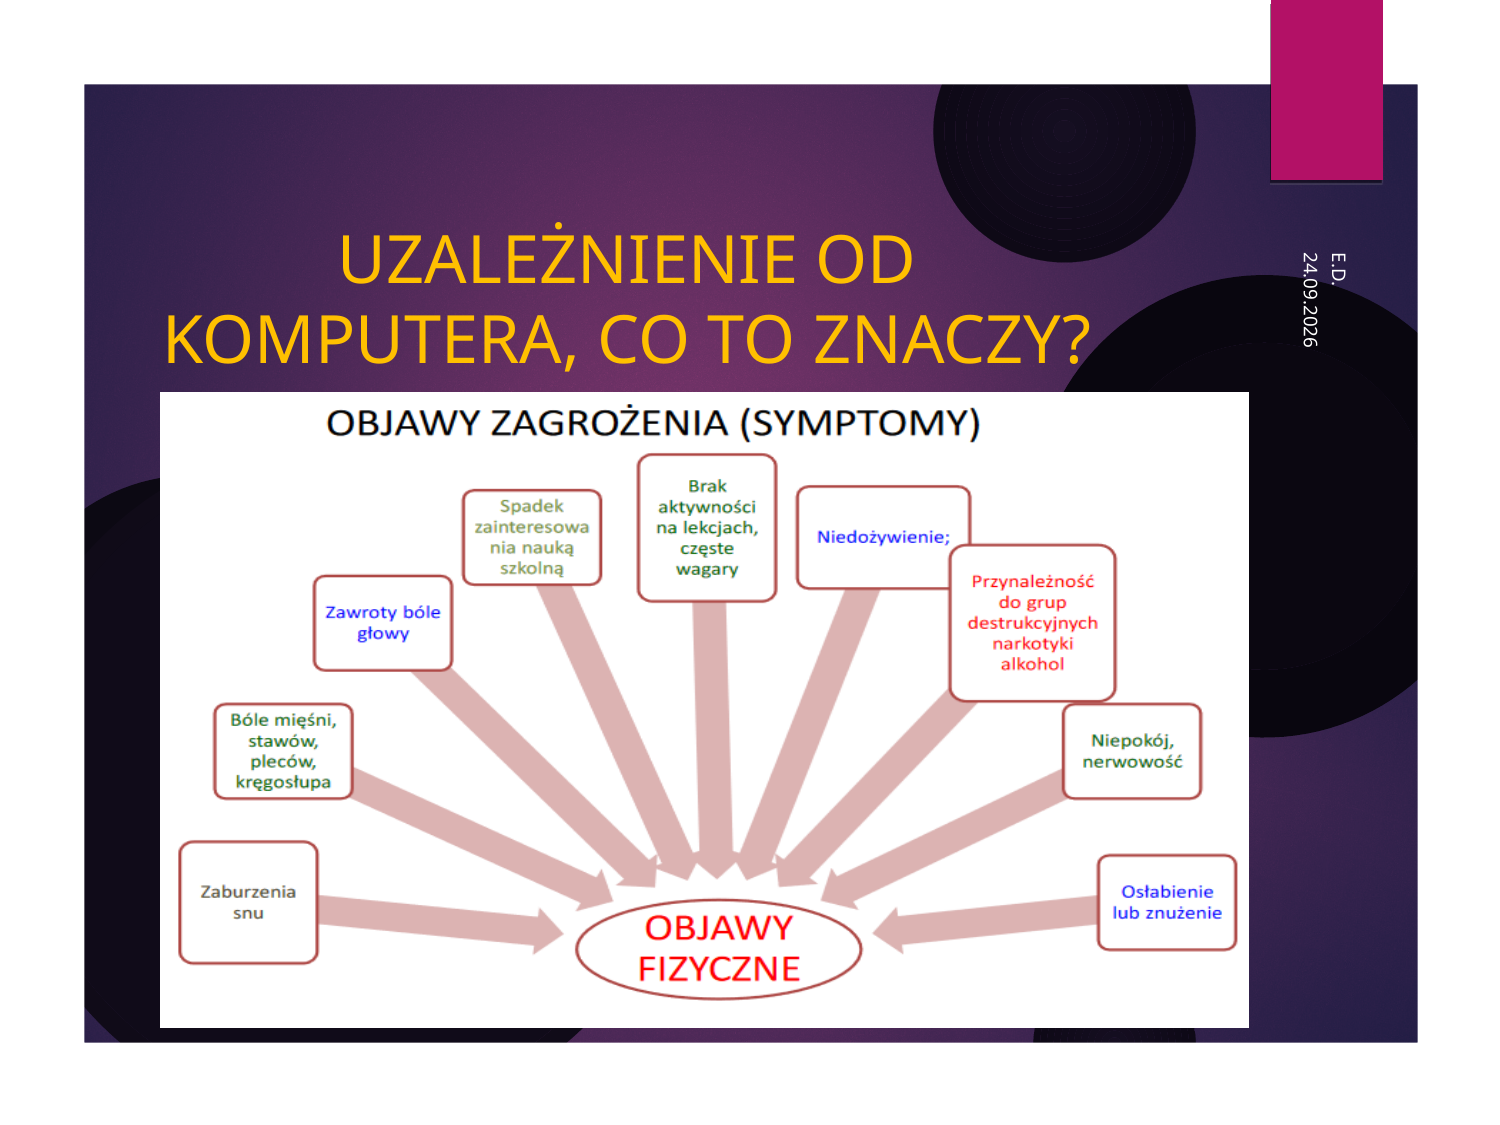

# UZALEŻNIENIE OD KOMPUTERA, CO TO ZNACZY?
E.D.